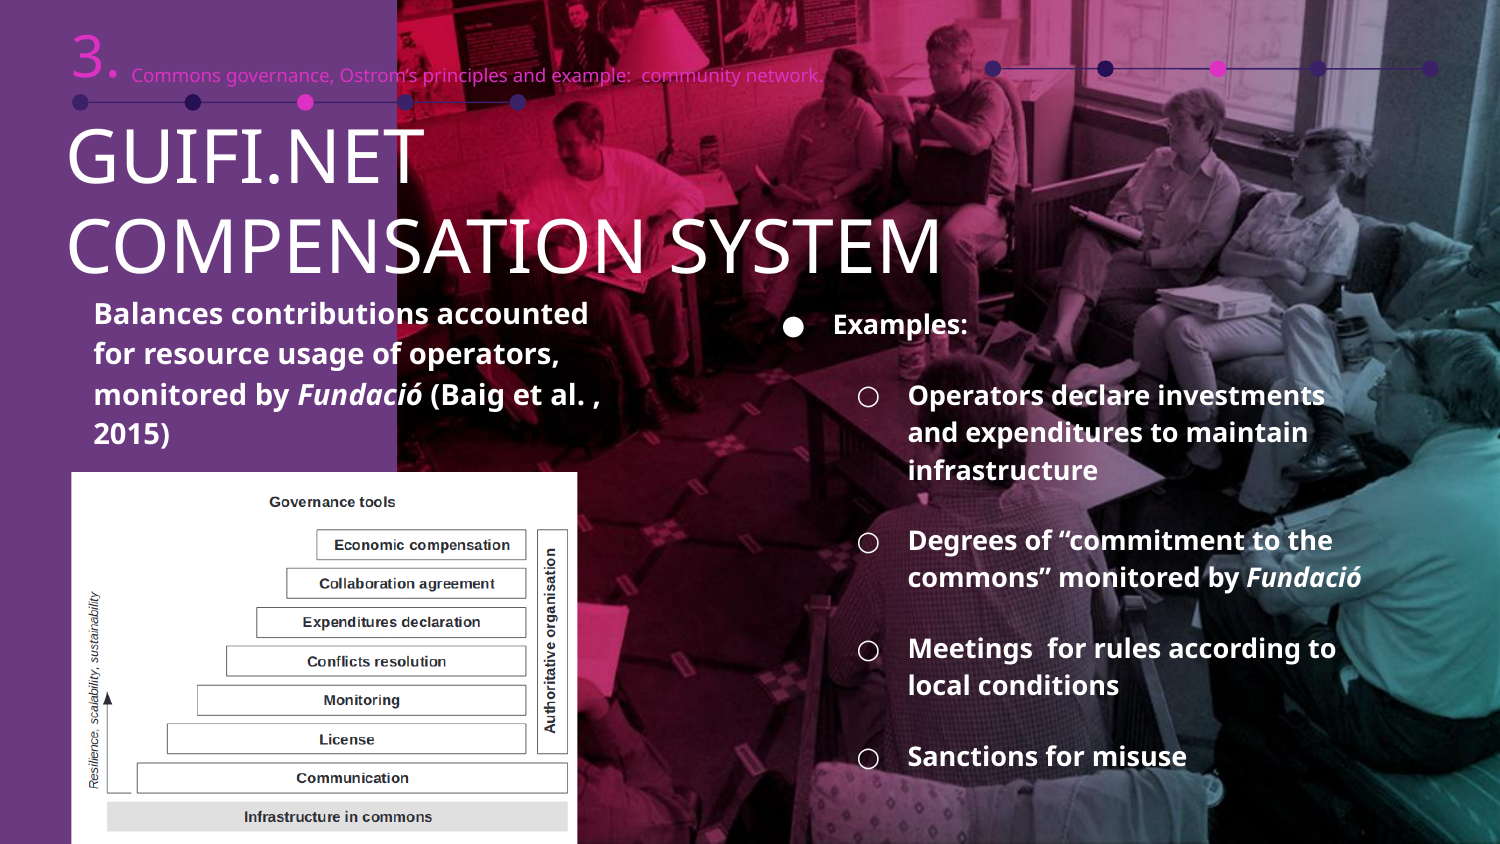

3.
Commons governance, Ostrom’s principles and example: community network.
GUIFI.NET
COMPENSATION SYSTEM
# Balances contributions accounted for resource usage of operators, monitored by Fundació (Baig et al. , 2015)
Examples:
Operators declare investments and expenditures to maintain infrastructure
Degrees of “commitment to the commons” monitored by Fundació
Meetings for rules according to local conditions
Sanctions for misuse